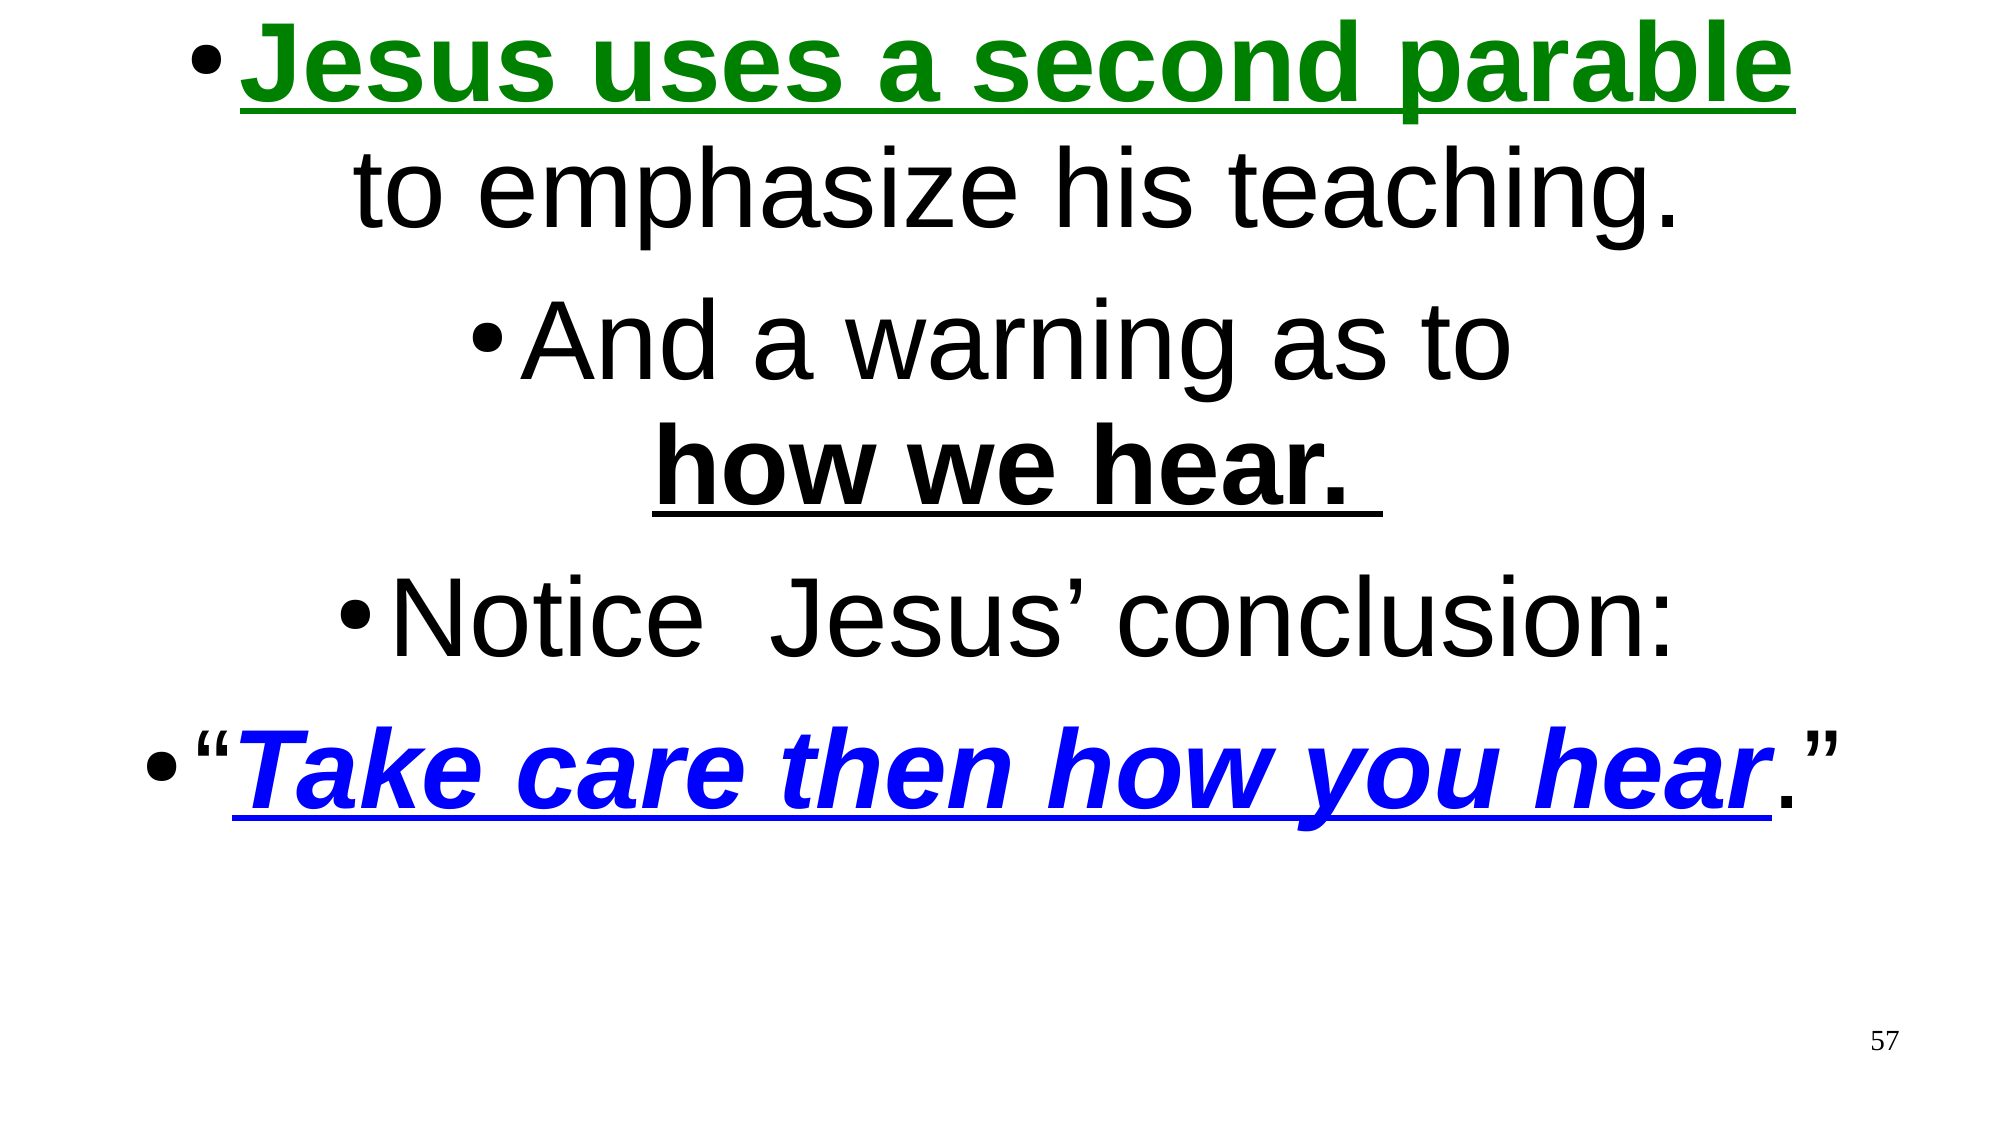

# Jesus uses a second parable to emphasize his teaching.
And a warning as to
how we hear.
Notice Jesus’ conclusion:
“Take care then how you hear.”
57